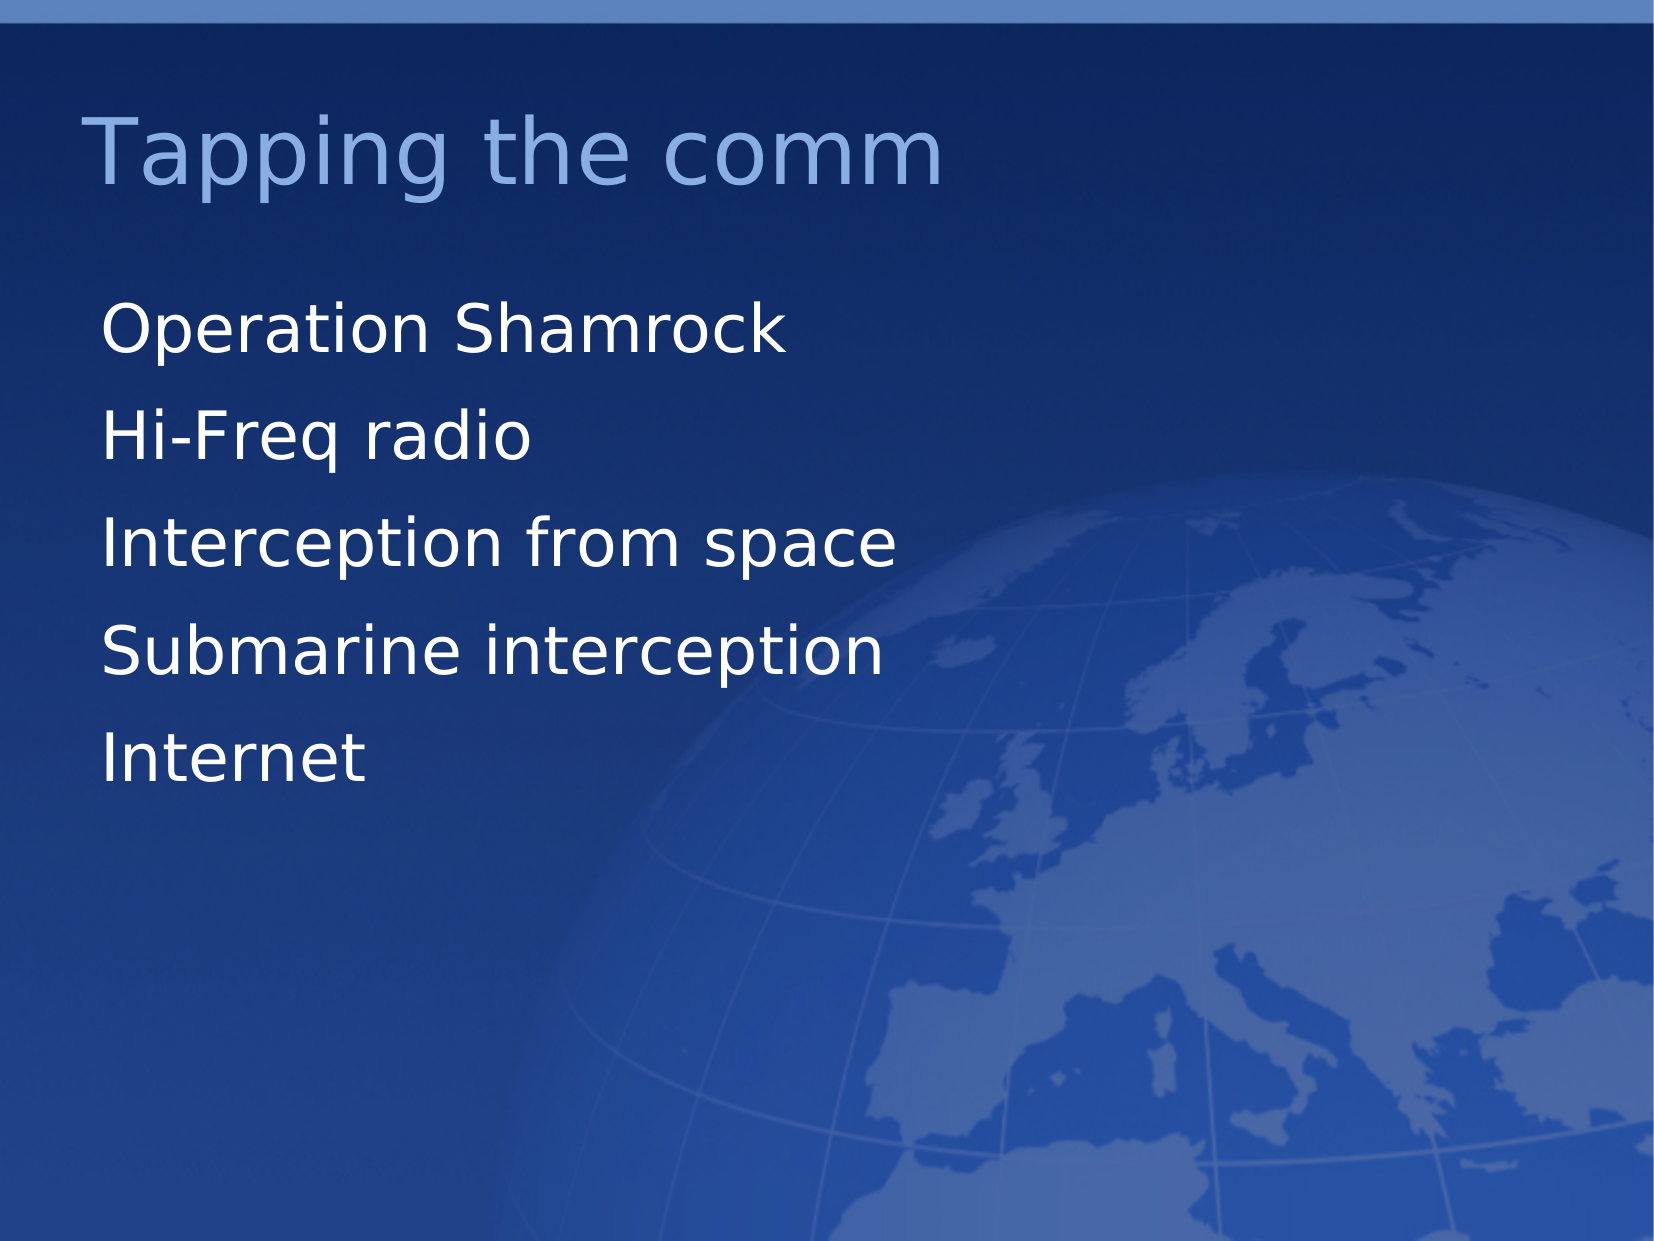

# Tapping the comm
Operation Shamrock
Hi-Freq radio
Interception from space
Submarine interception
Internet